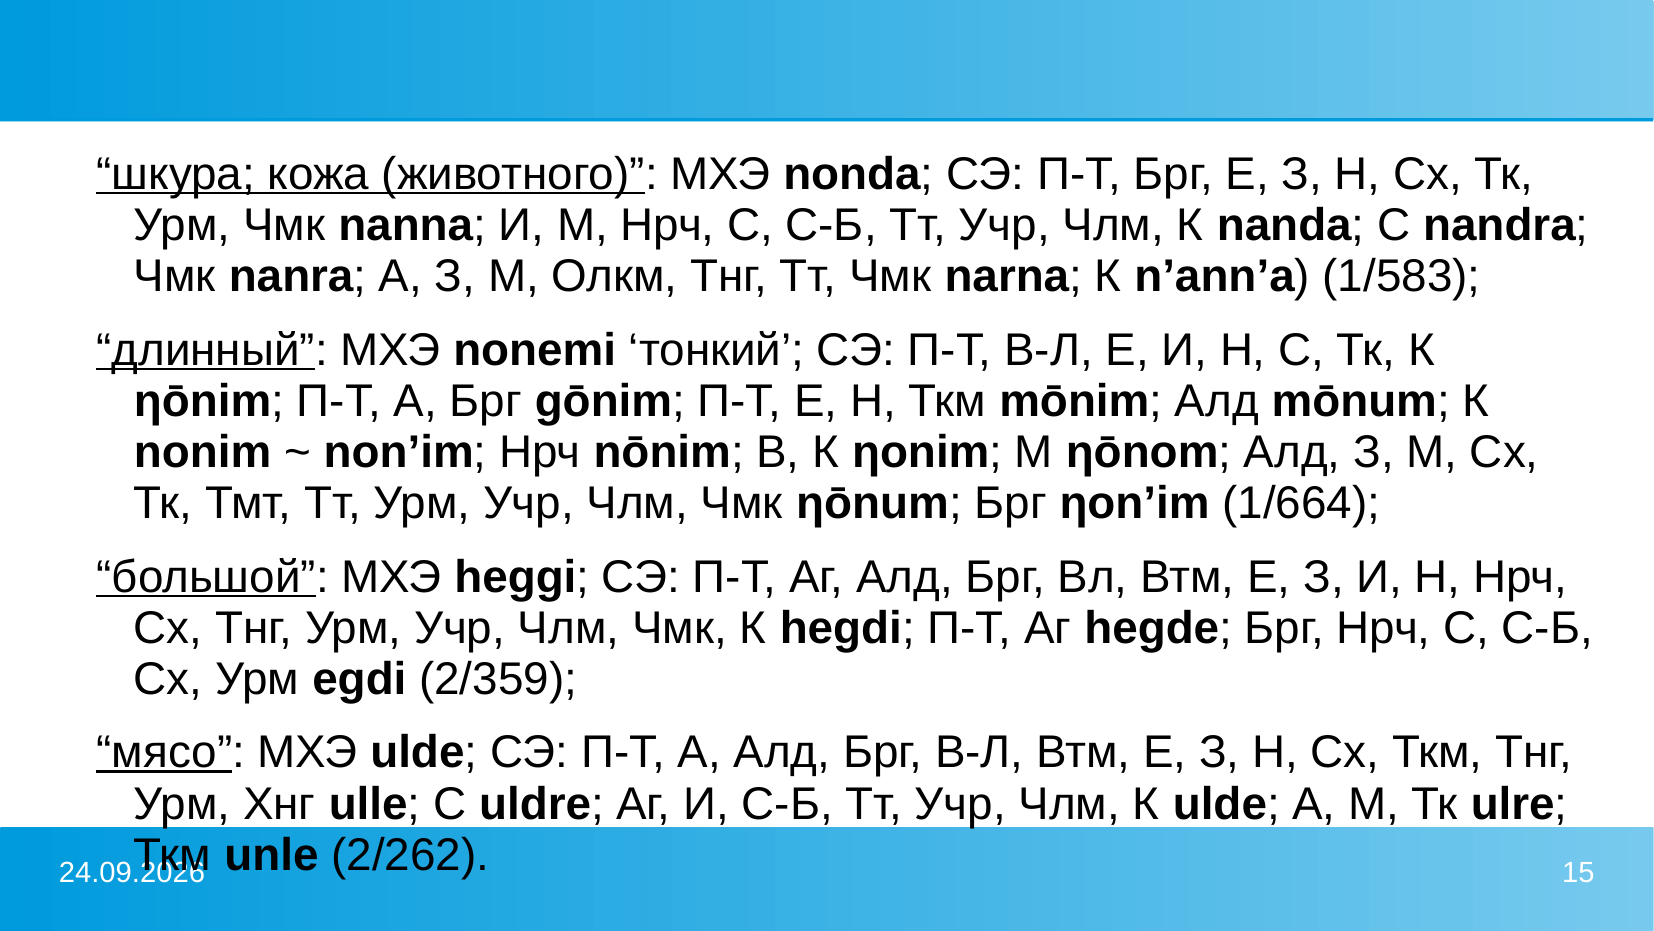

#
“шкура; кожа (животного)”: МХЭ nonda; СЭ: П-Т, Брг, Е, З, Н, Сх, Тк, Урм, Чмк nanna; И, М, Нрч, С, С-Б, Тт, Учр, Члм, К nanda; С nandra; Чмк nanra; А, З, М, Олкм, Тнг, Тт, Чмк narna; К n’ann’a) (1/583);
“длинный”: МХЭ nonemi ‘тонкий’; СЭ: П-Т, В-Л, Е, И, Н, С, Тк, К ƞōnim; П-Т, А, Брг gōnim; П-Т, Е, Н, Ткм mōnim; Алд mōnum; К nonim ~ non’im; Нрч nōnim; В, К ƞonim; М ƞōnom; Алд, З, М, Сх, Тк, Тмт, Тт, Урм, Учр, Члм, Чмк ƞōnum; Брг ƞon’im (1/664);
“большой”: МХЭ heggi; СЭ: П-Т, Аг, Алд, Брг, Вл, Втм, Е, З, И, Н, Нрч, Сх, Тнг, Урм, Учр, Члм, Чмк, К hegdi; П-Т, Аг hegde; Брг, Нрч, С, С-Б, Сх, Урм egdi (2/359);
“мясо”: МХЭ ulde; СЭ: П-Т, А, Алд, Брг, В-Л, Втм, Е, З, Н, Сх, Ткм, Тнг, Урм, Хнг ulle; С uldre; Аг, И, С-Б, Тт, Учр, Члм, К ulde; А, М, Тк ulre; Ткм unle (2/262).
15